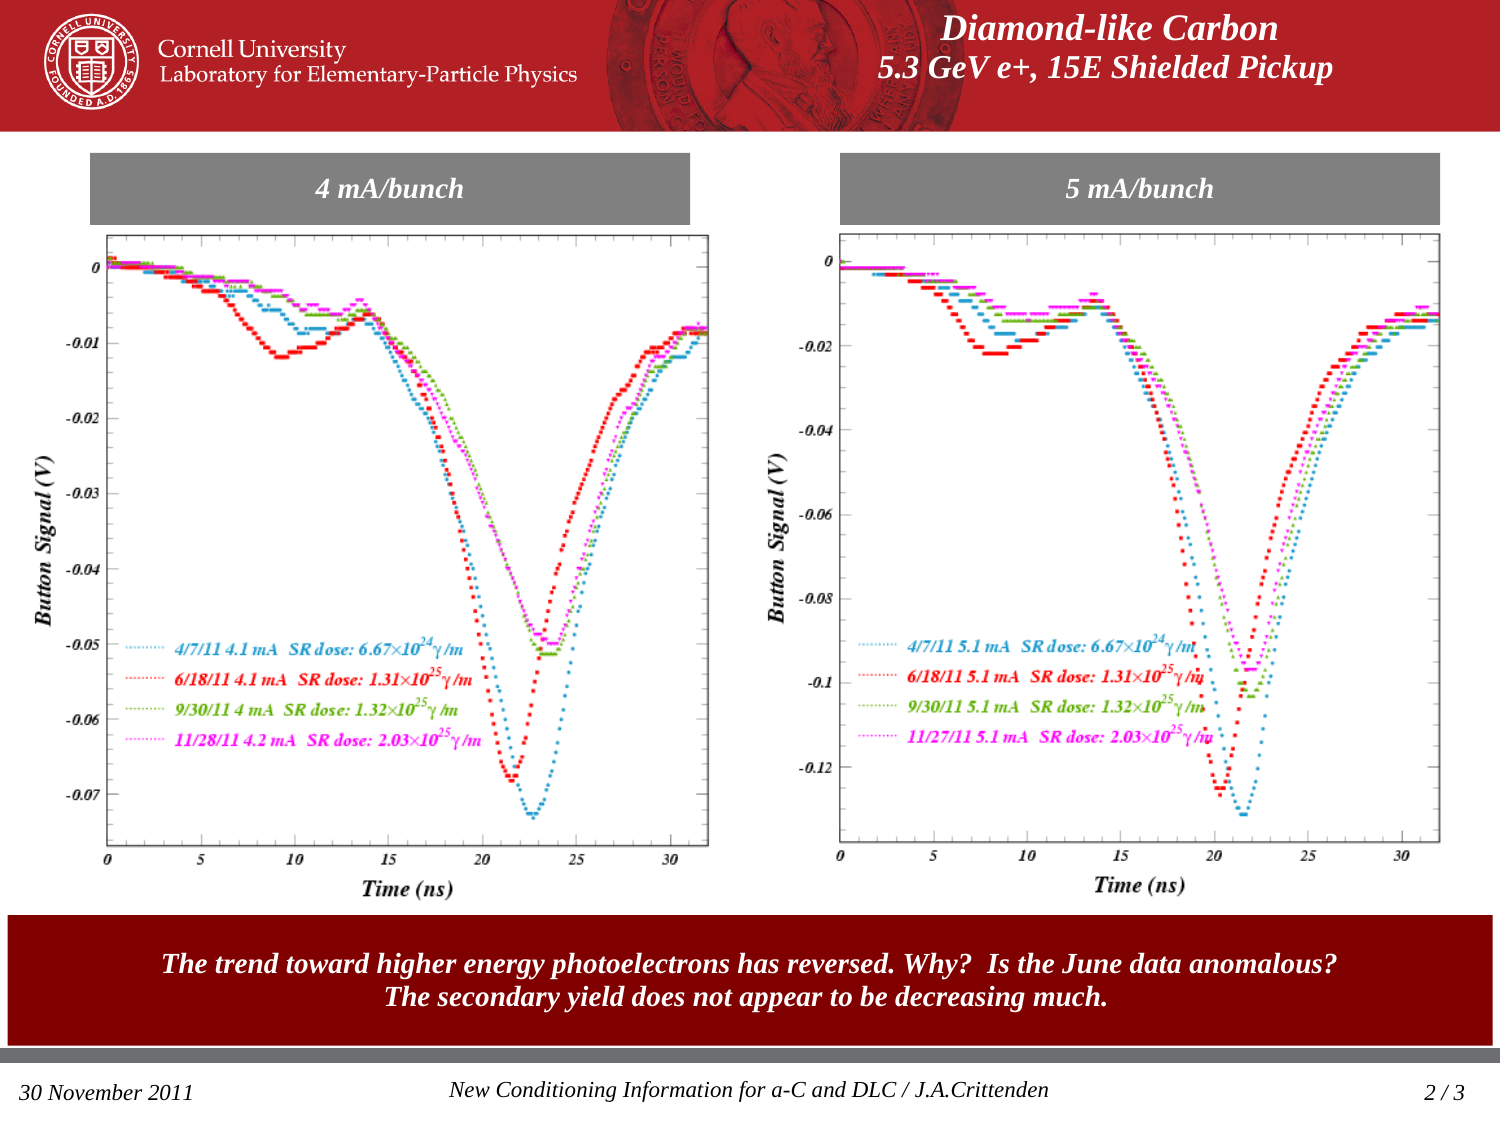

Diamond-like Carbon
5.3 GeV e+, 15E Shielded Pickup
4 mA/bunch
5 mA/bunch
The trend toward higher energy photoelectrons has reversed. Why? Is the June data anomalous?
The secondary yield does not appear to be decreasing much.